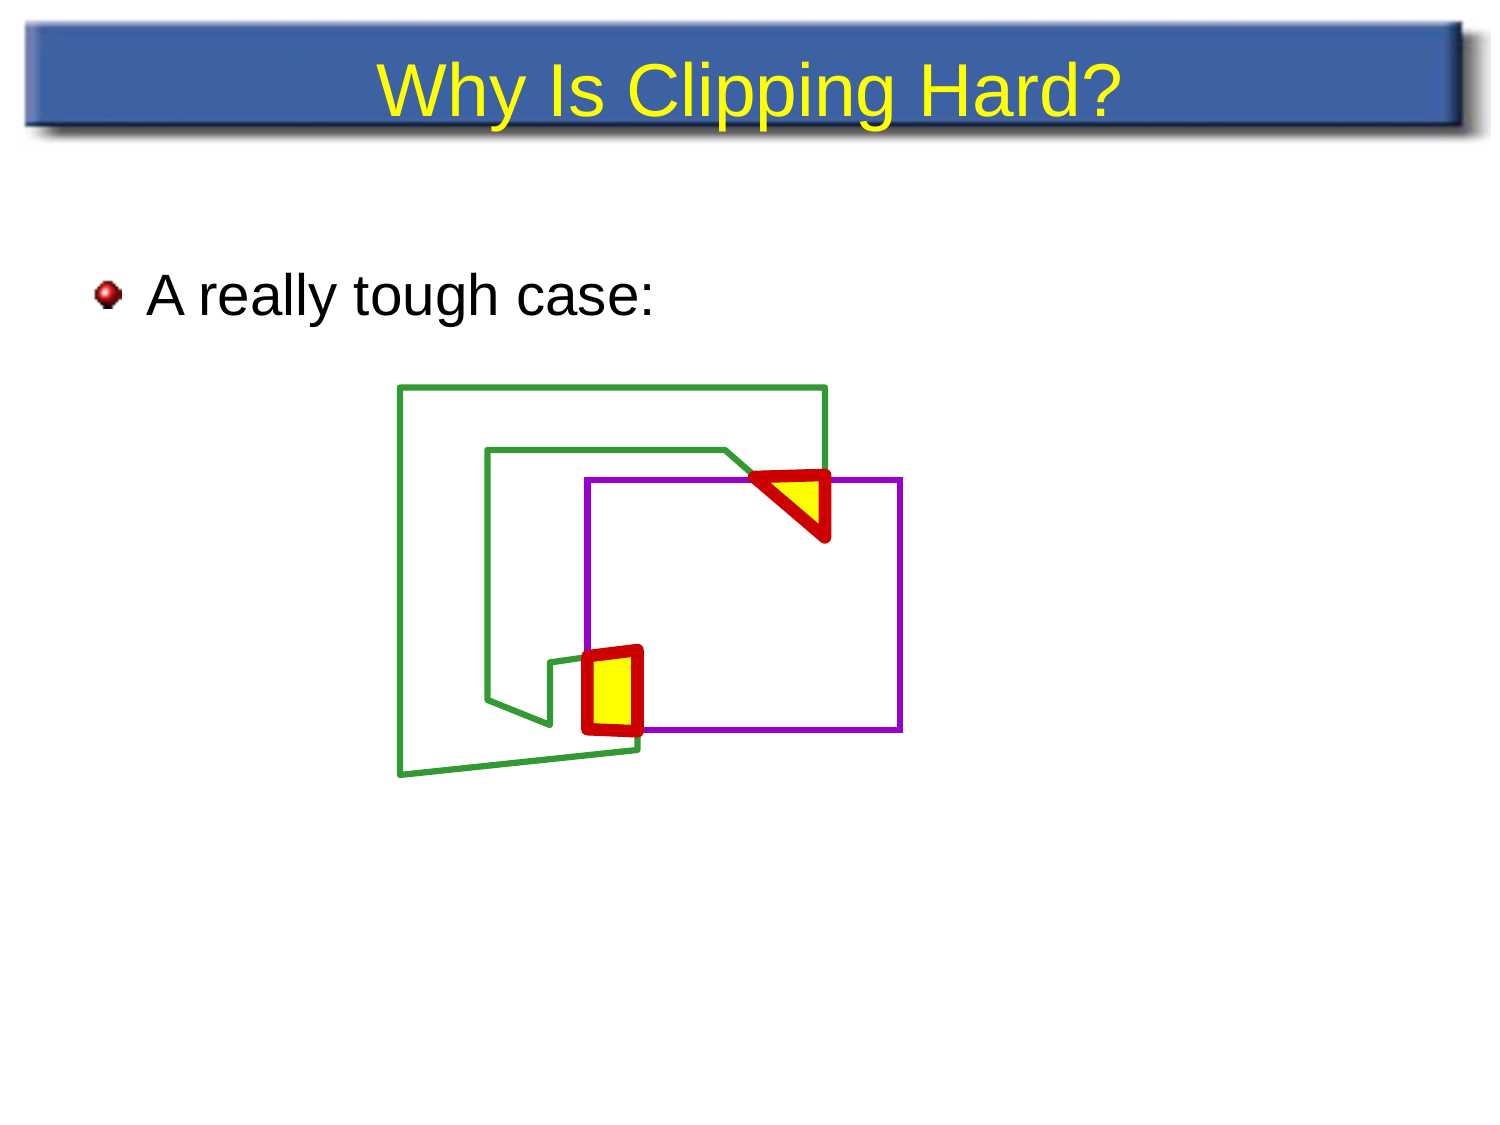

Why Is Clipping Hard?
# A really tough case:
concave polygonmultiple polygons